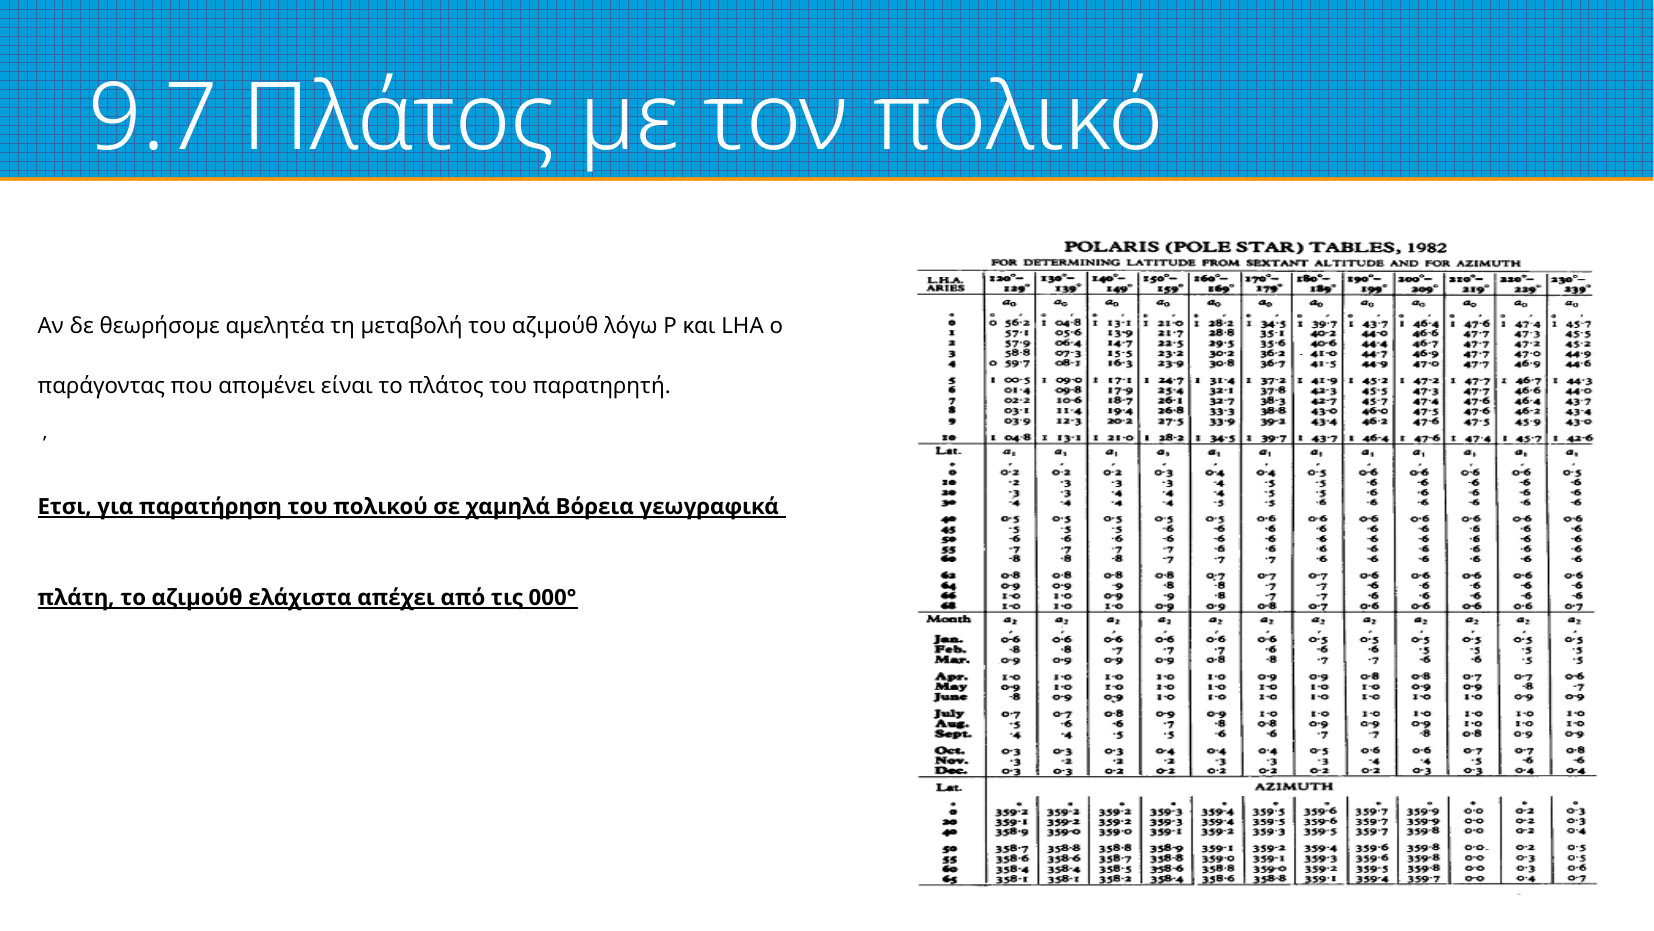

# 9.7 Πλάτος με τον πολικό
Αν δε θεωρήσομε αμελητέα τη µεταβολή του αζιµούθ λόγω Ρ και LΗΑ ο
παράγοντας που αποµένει είναι το πλάτος του παρατηρητή.
΄
Ετσι, για παρατήρηση του πολικού σε χαµηλά Βόρεια γεωγραφικά
πλάτη, το αζιμούθ ελάχιστα απέχει από τις 000°